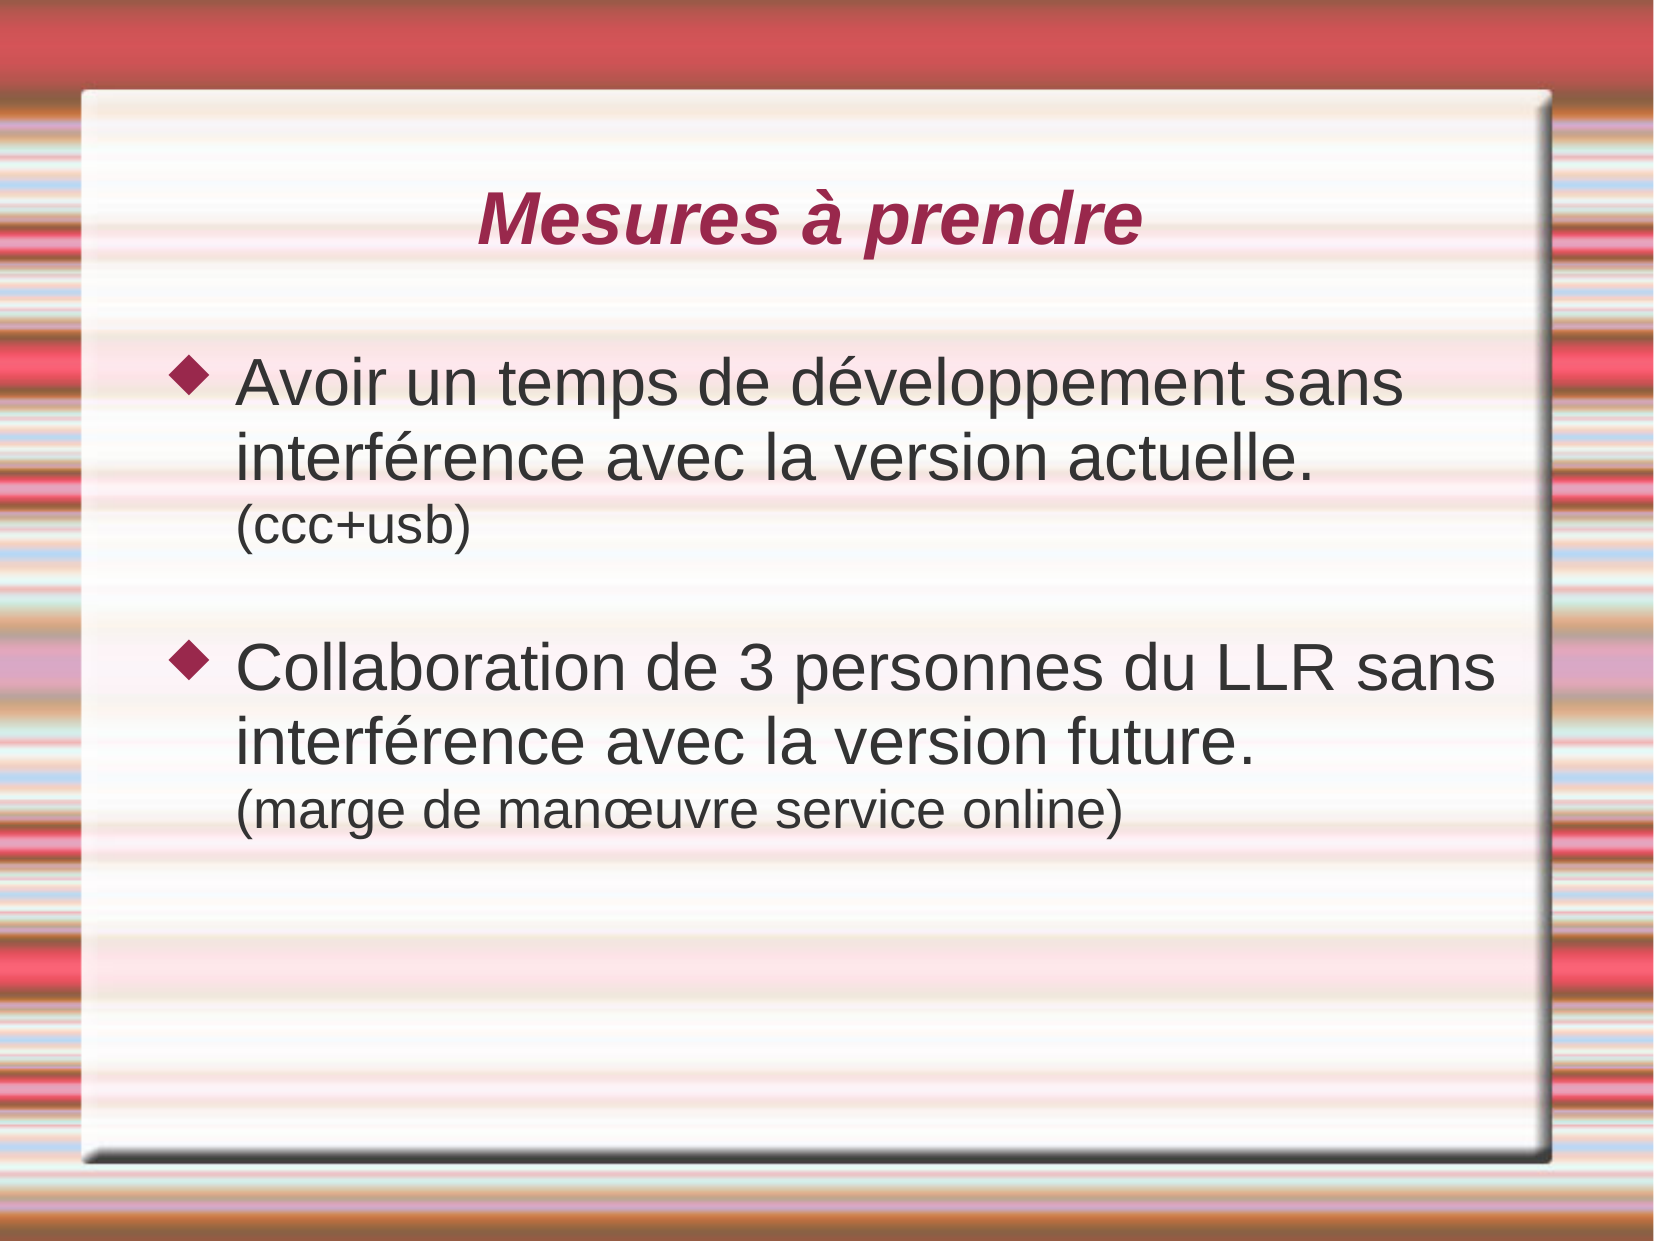

# Mesures à prendre
Avoir un temps de développement sans
interférence avec la version actuelle.
(ccc+usb)
Collaboration de 3 personnes du LLR sans interférence avec la version future.
(marge de manœuvre service online)